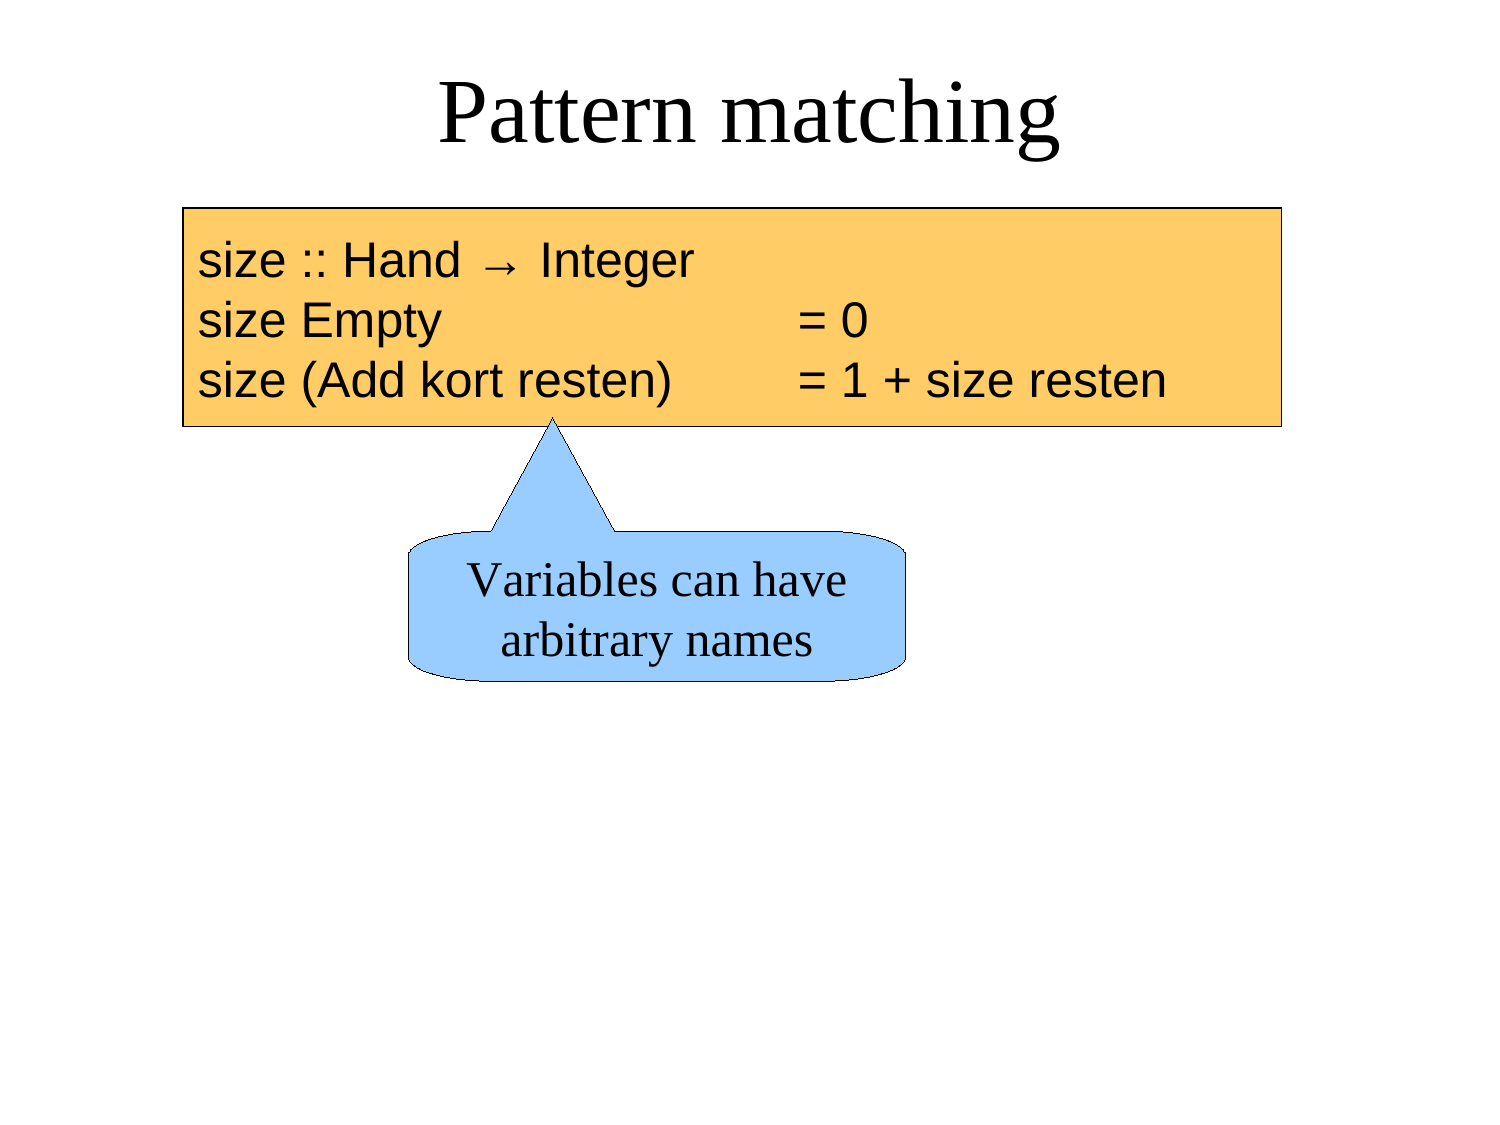

# Pattern matching
size :: Hand → Integer
size Empty			= 0
size (Add kort resten)	= 1 + size resten
Variables can have
arbitrary names